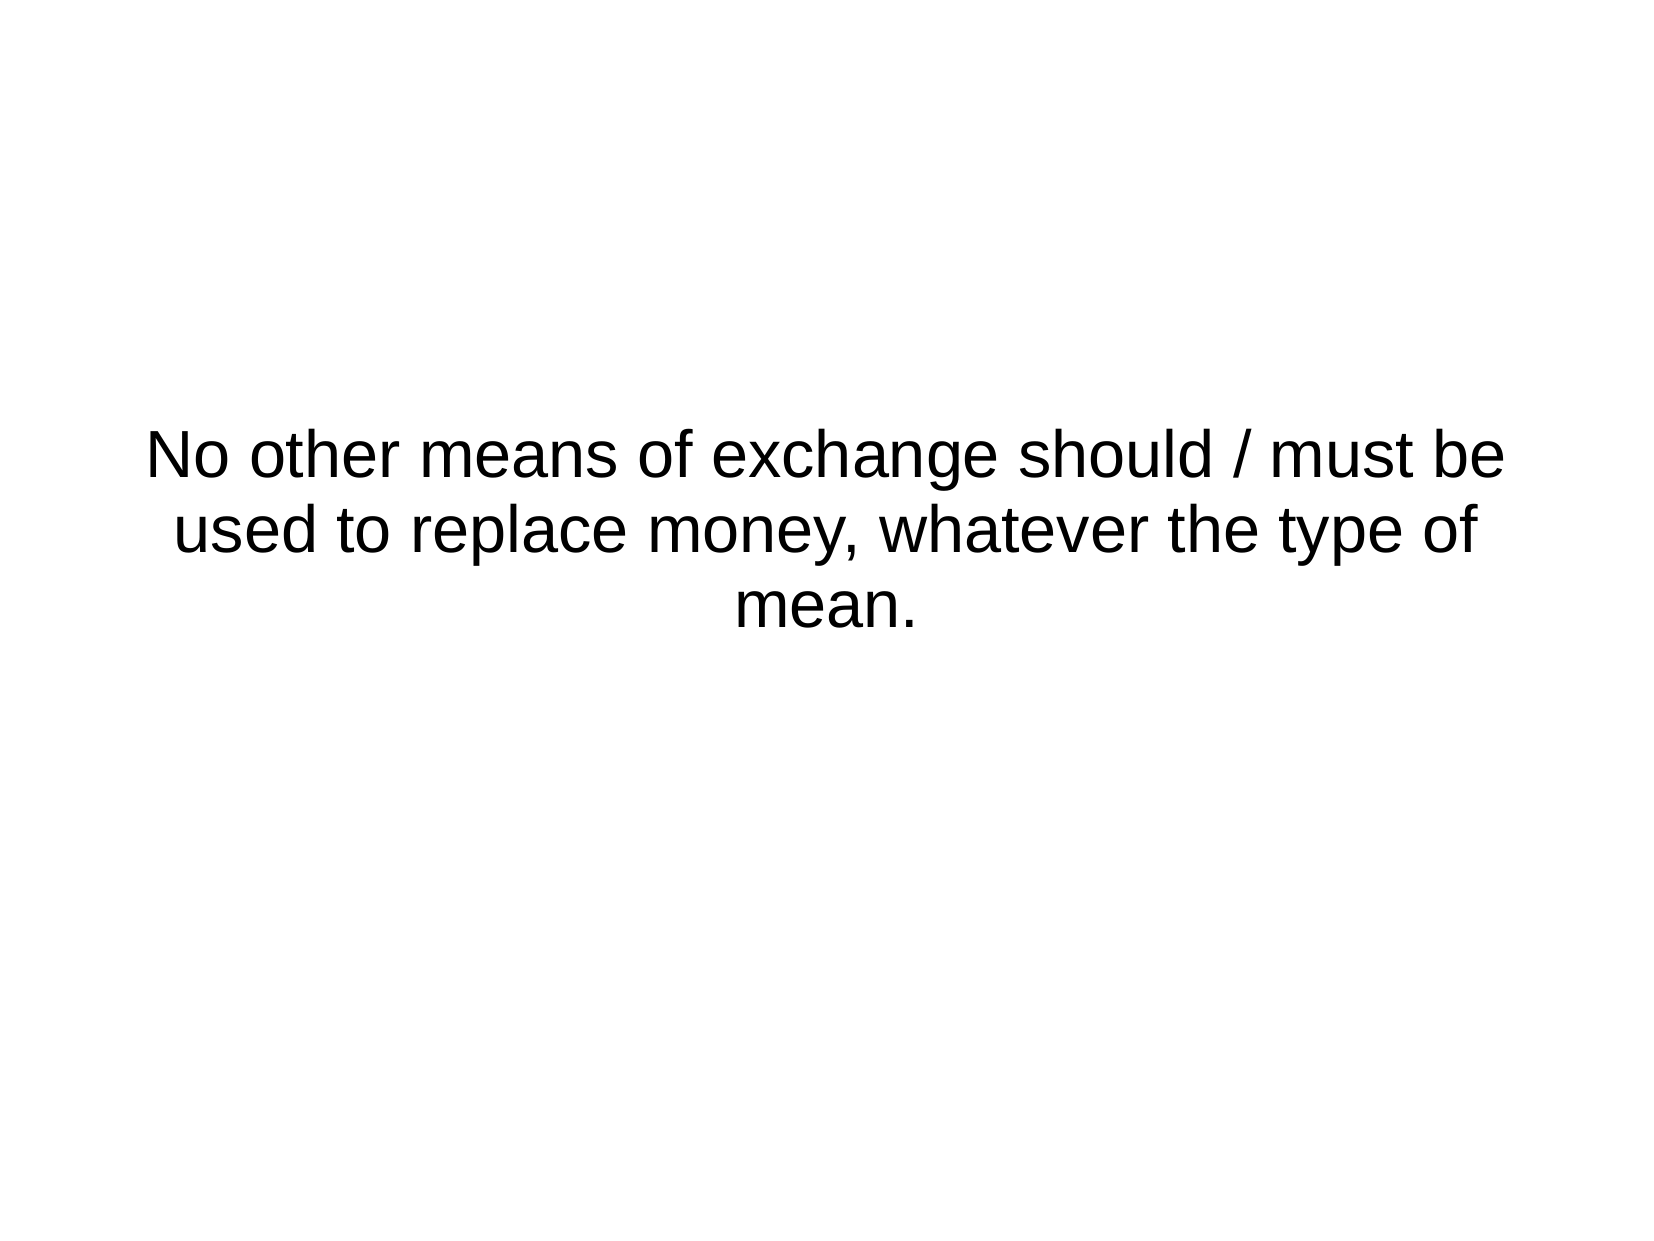

# No other means of exchange should / must be used to replace money, whatever the type of mean.